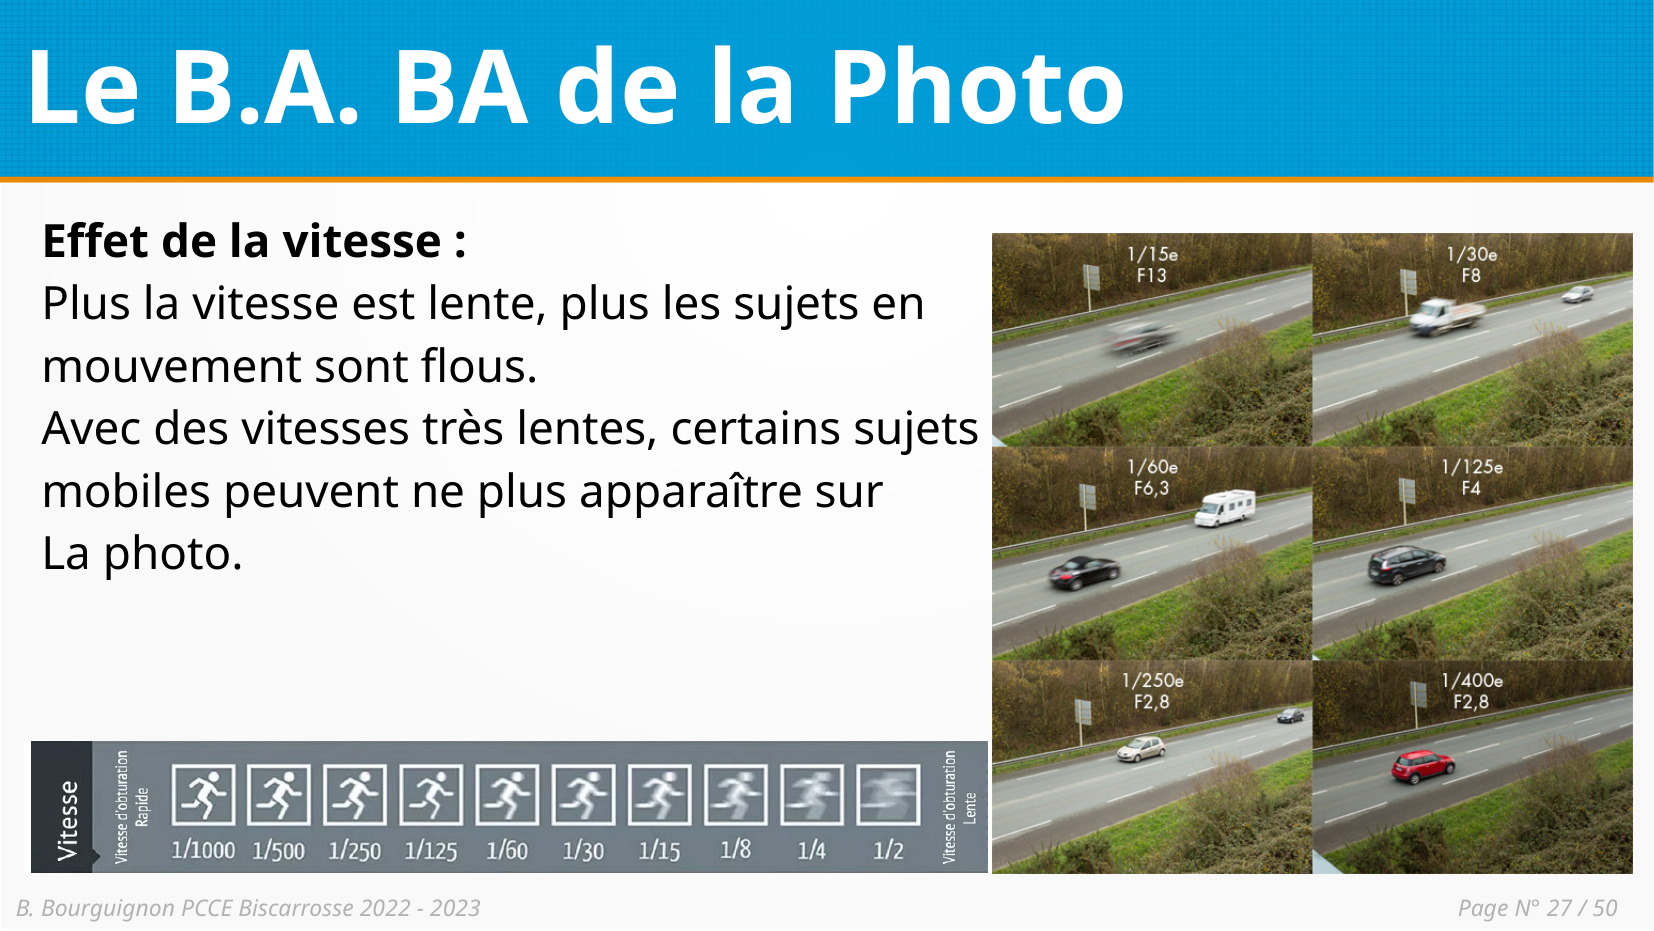

# Le B.A. BA de la Photo
Effet de la vitesse :
Plus la vitesse est lente, plus les sujets en
mouvement sont flous.
Avec des vitesses très lentes, certains sujets
mobiles peuvent ne plus apparaître sur
La photo.